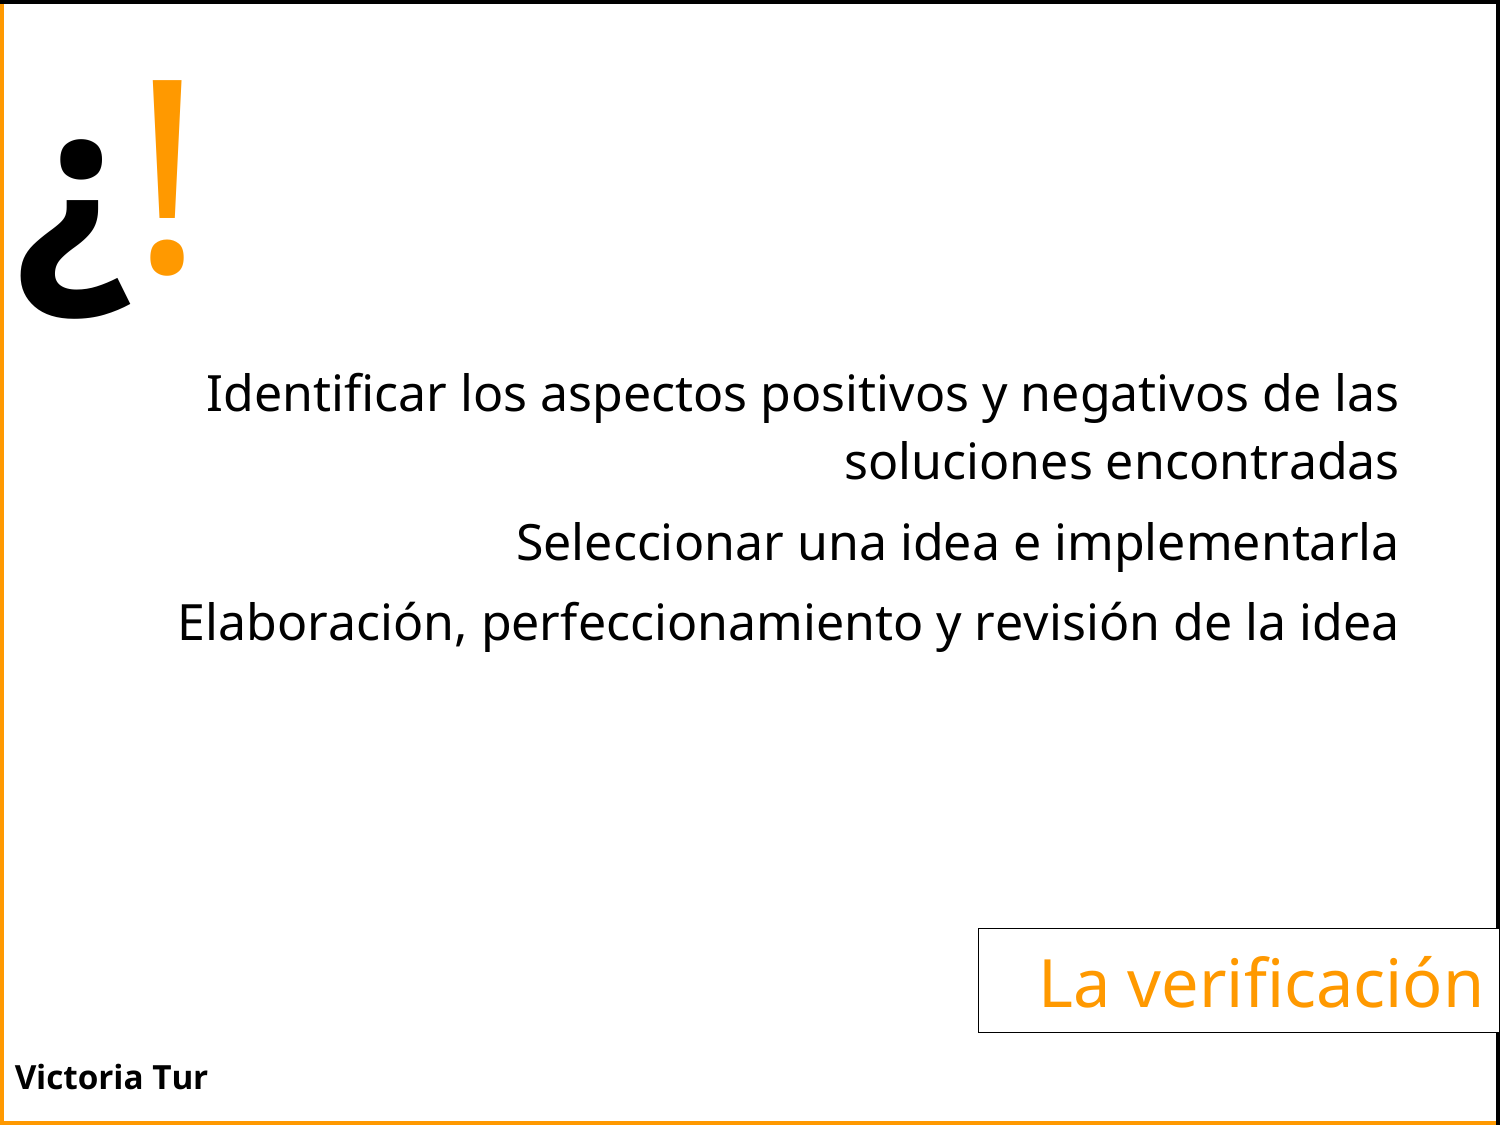

# Identificar los aspectos positivos y negativos de las soluciones encontradas
Seleccionar una idea e implementarla
Elaboración, perfeccionamiento y revisión de la idea
La verificación